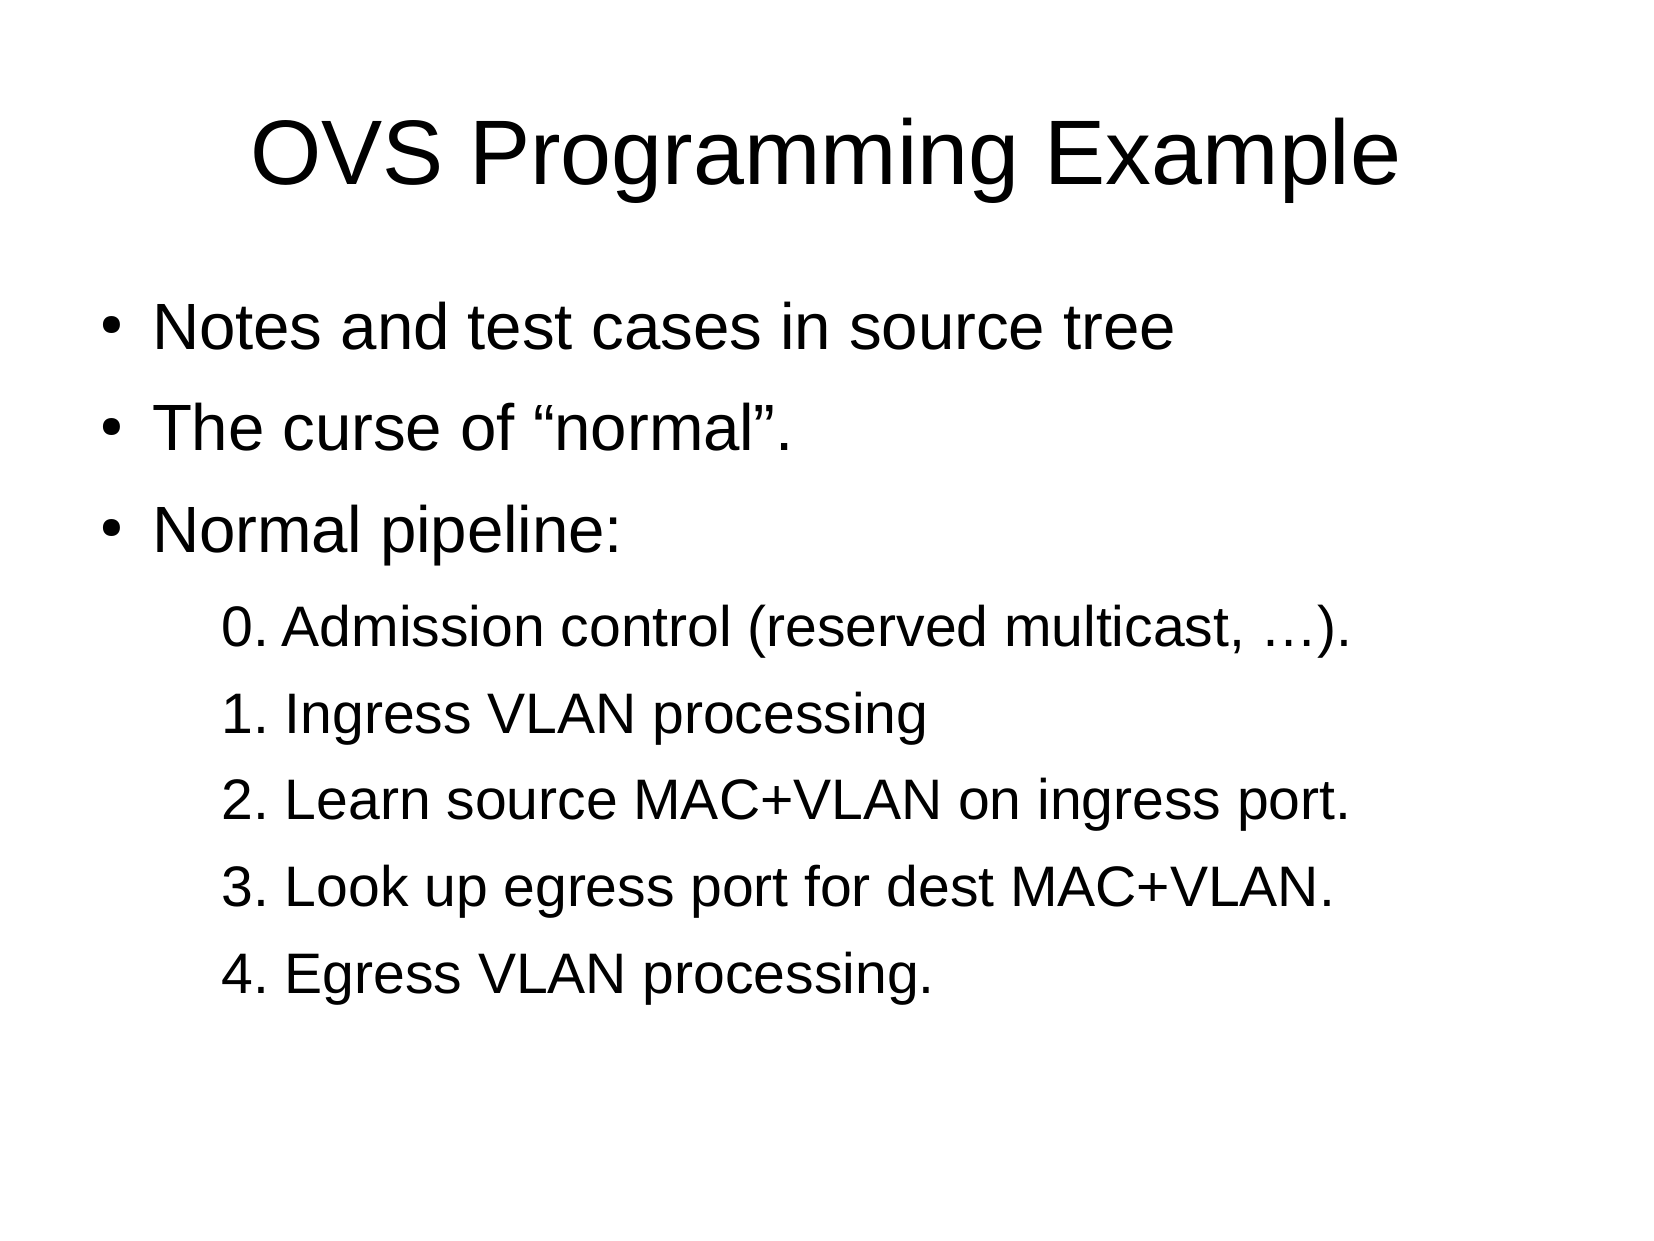

# OVS Programming Example
Notes and test cases in source tree
The curse of “normal”.
Normal pipeline:
0. Admission control (reserved multicast, …).
1. Ingress VLAN processing
2. Learn source MAC+VLAN on ingress port.
3. Look up egress port for dest MAC+VLAN.
4. Egress VLAN processing.